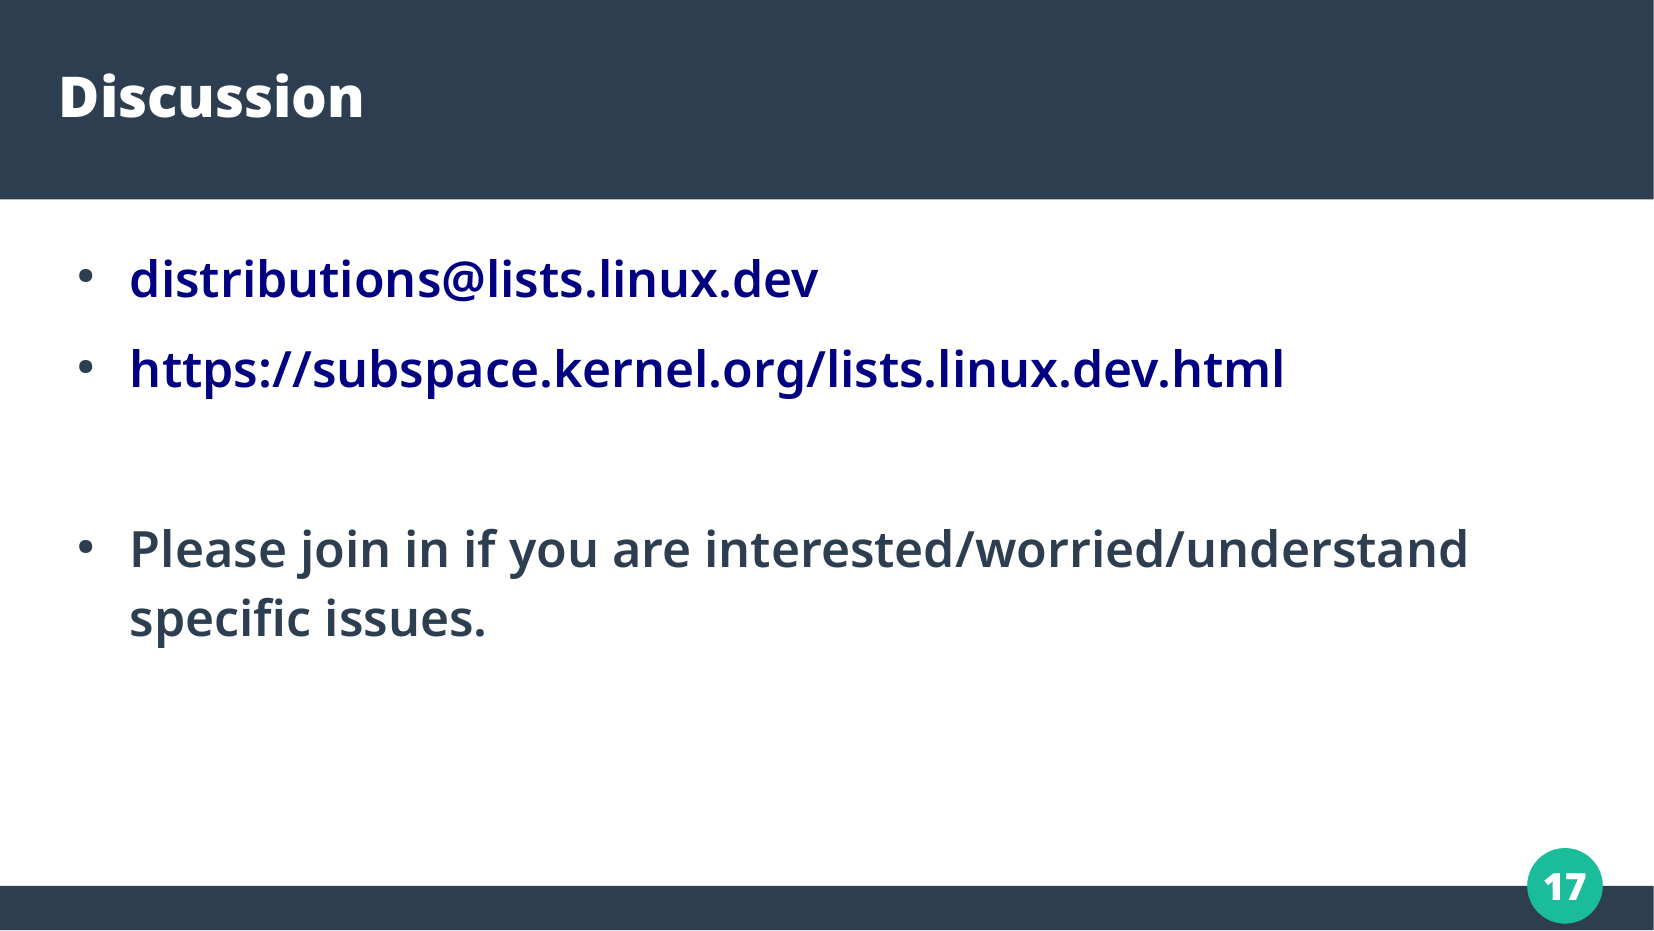

# Discussion
distributions@lists.linux.dev
https://subspace.kernel.org/lists.linux.dev.html
Please join in if you are interested/worried/understand specific issues.